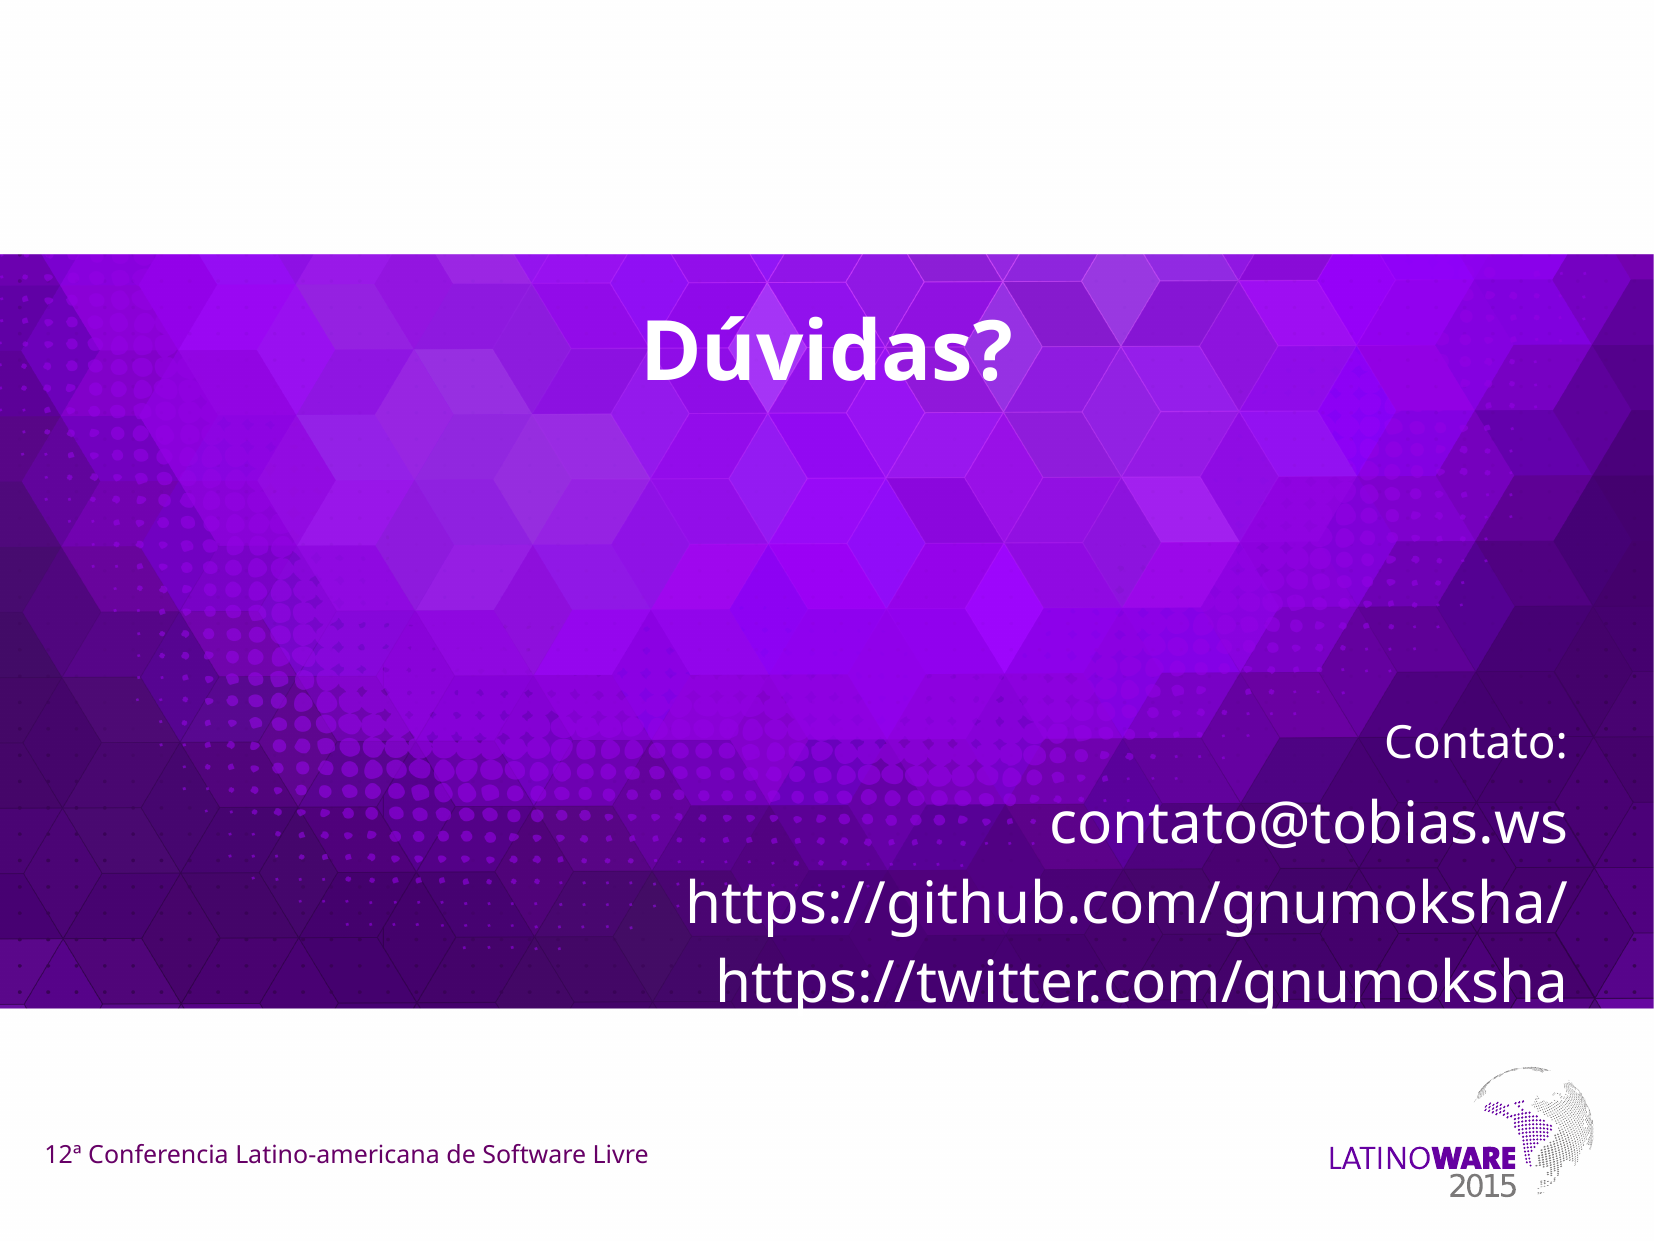

Dúvidas?
Contato:
contato@tobias.ws
https://github.com/gnumoksha/
https://twitter.com/gnumoksha
12ª Conferencia Latino-americana de Software Livre